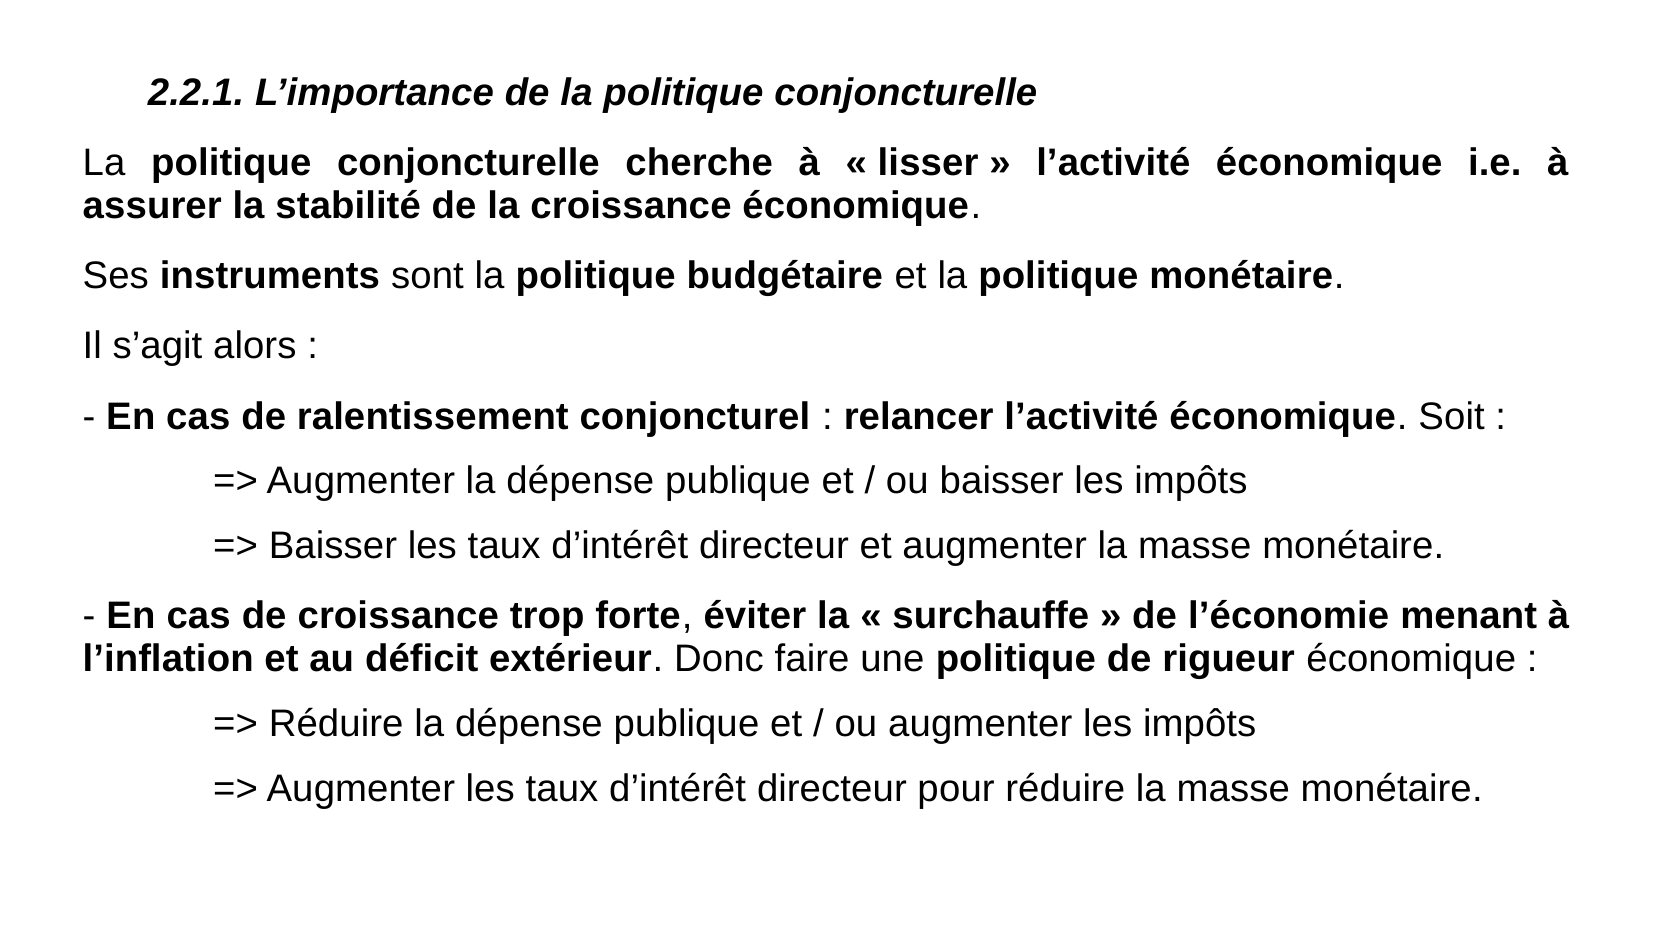

# 2.2.1. L’importance de la politique conjoncturelle
La politique conjoncturelle cherche à « lisser » l’activité économique i.e. à assurer la stabilité de la croissance économique.
Ses instruments sont la politique budgétaire et la politique monétaire.
Il s’agit alors :
- En cas de ralentissement conjoncturel : relancer l’activité économique. Soit :
=> Augmenter la dépense publique et / ou baisser les impôts
=> Baisser les taux d’intérêt directeur et augmenter la masse monétaire.
- En cas de croissance trop forte, éviter la « surchauffe » de l’économie menant à l’inflation et au déficit extérieur. Donc faire une politique de rigueur économique :
=> Réduire la dépense publique et / ou augmenter les impôts
=> Augmenter les taux d’intérêt directeur pour réduire la masse monétaire.